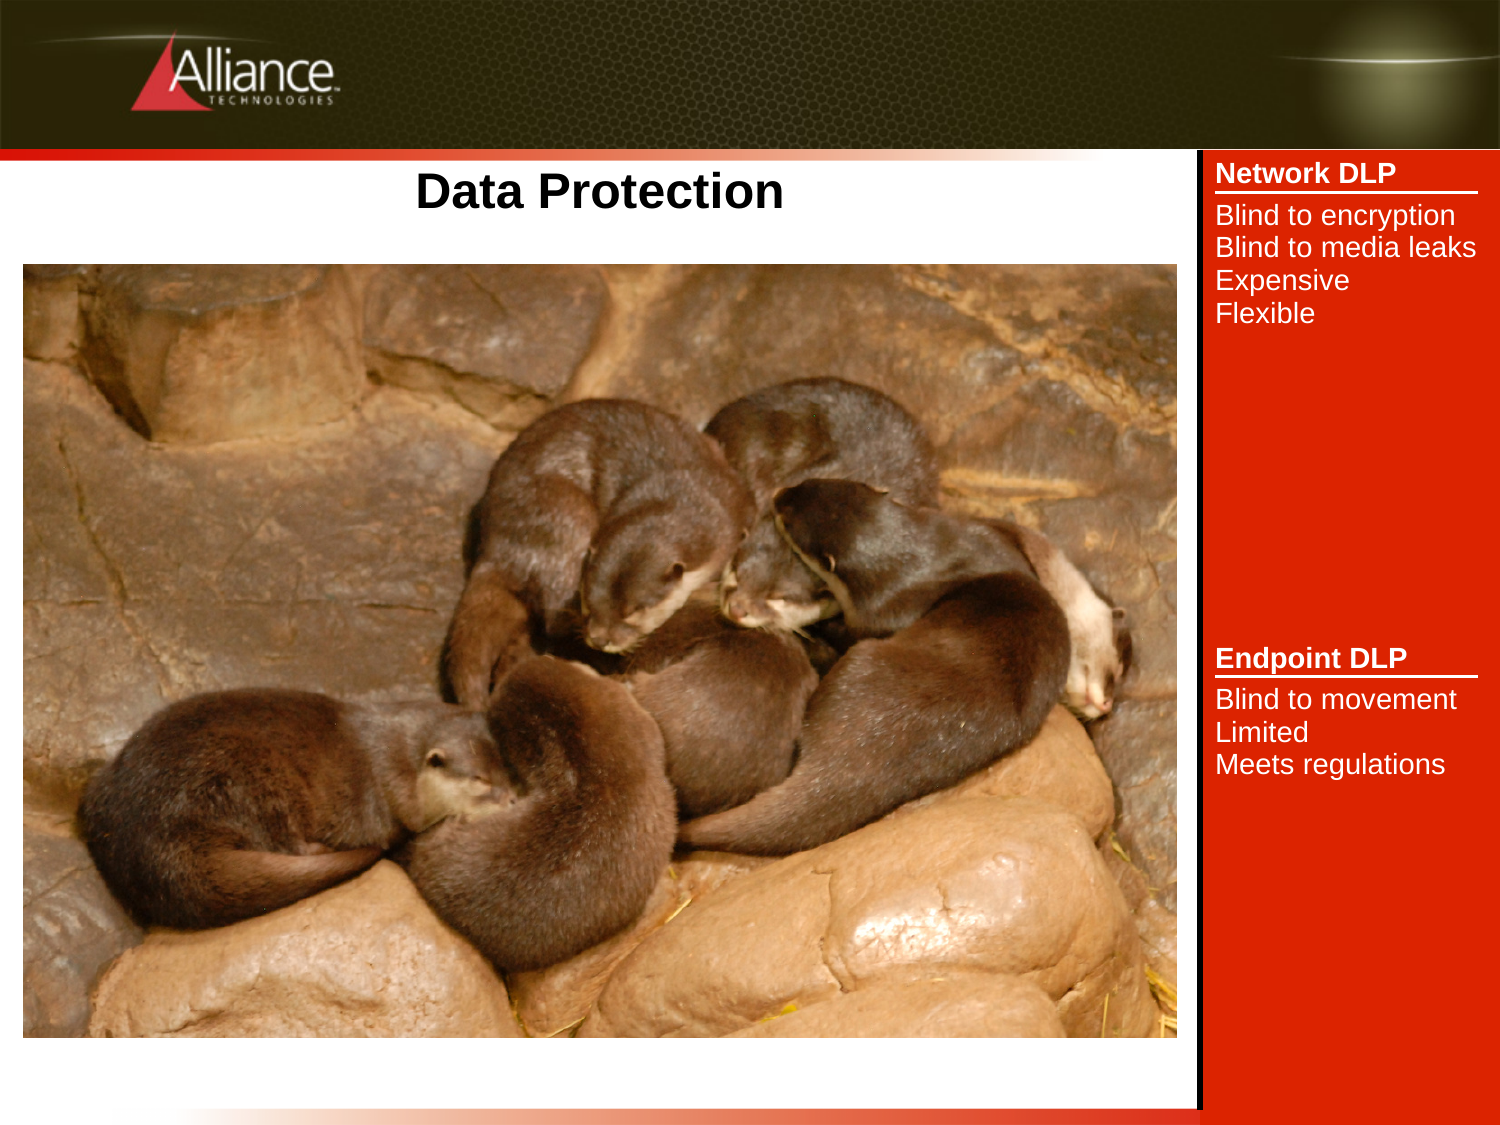

Network DLP
Data Protection
Blind to encryption
Blind to media leaks
Expensive
Flexible
Endpoint DLP
Blind to movement
Limited
Meets regulations